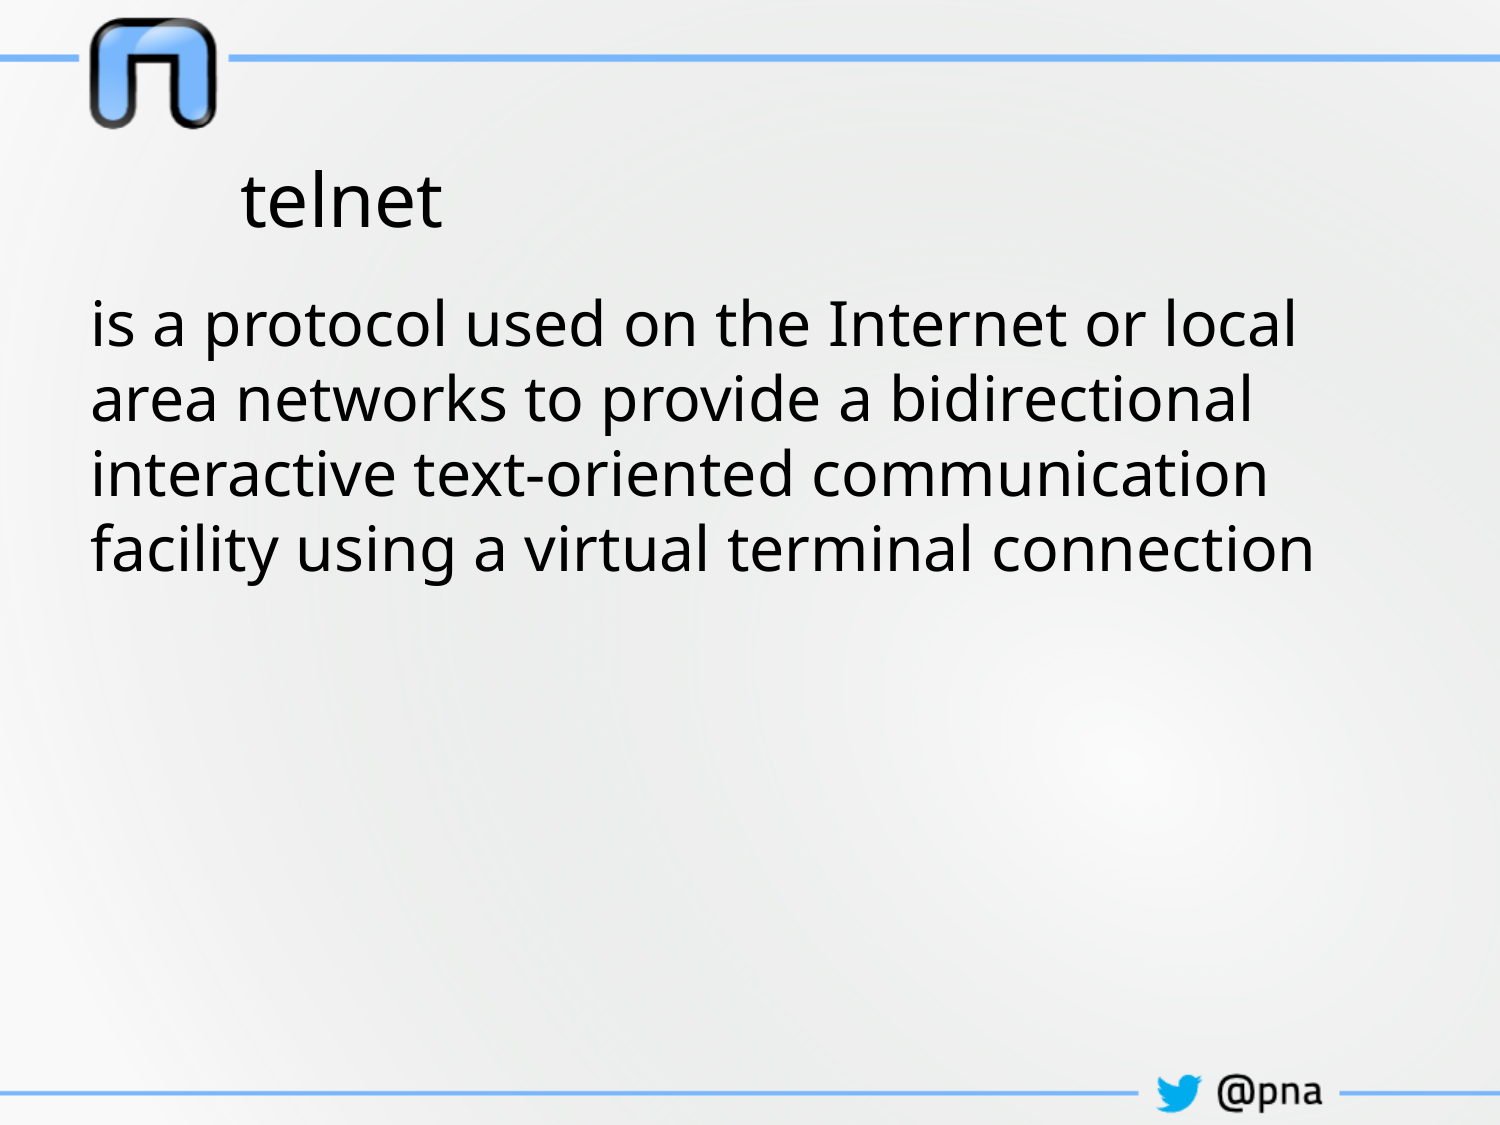

# telnet
is a protocol used on the Internet or local area networks to provide a bidirectional interactive text-oriented communication facility using a virtual terminal connection